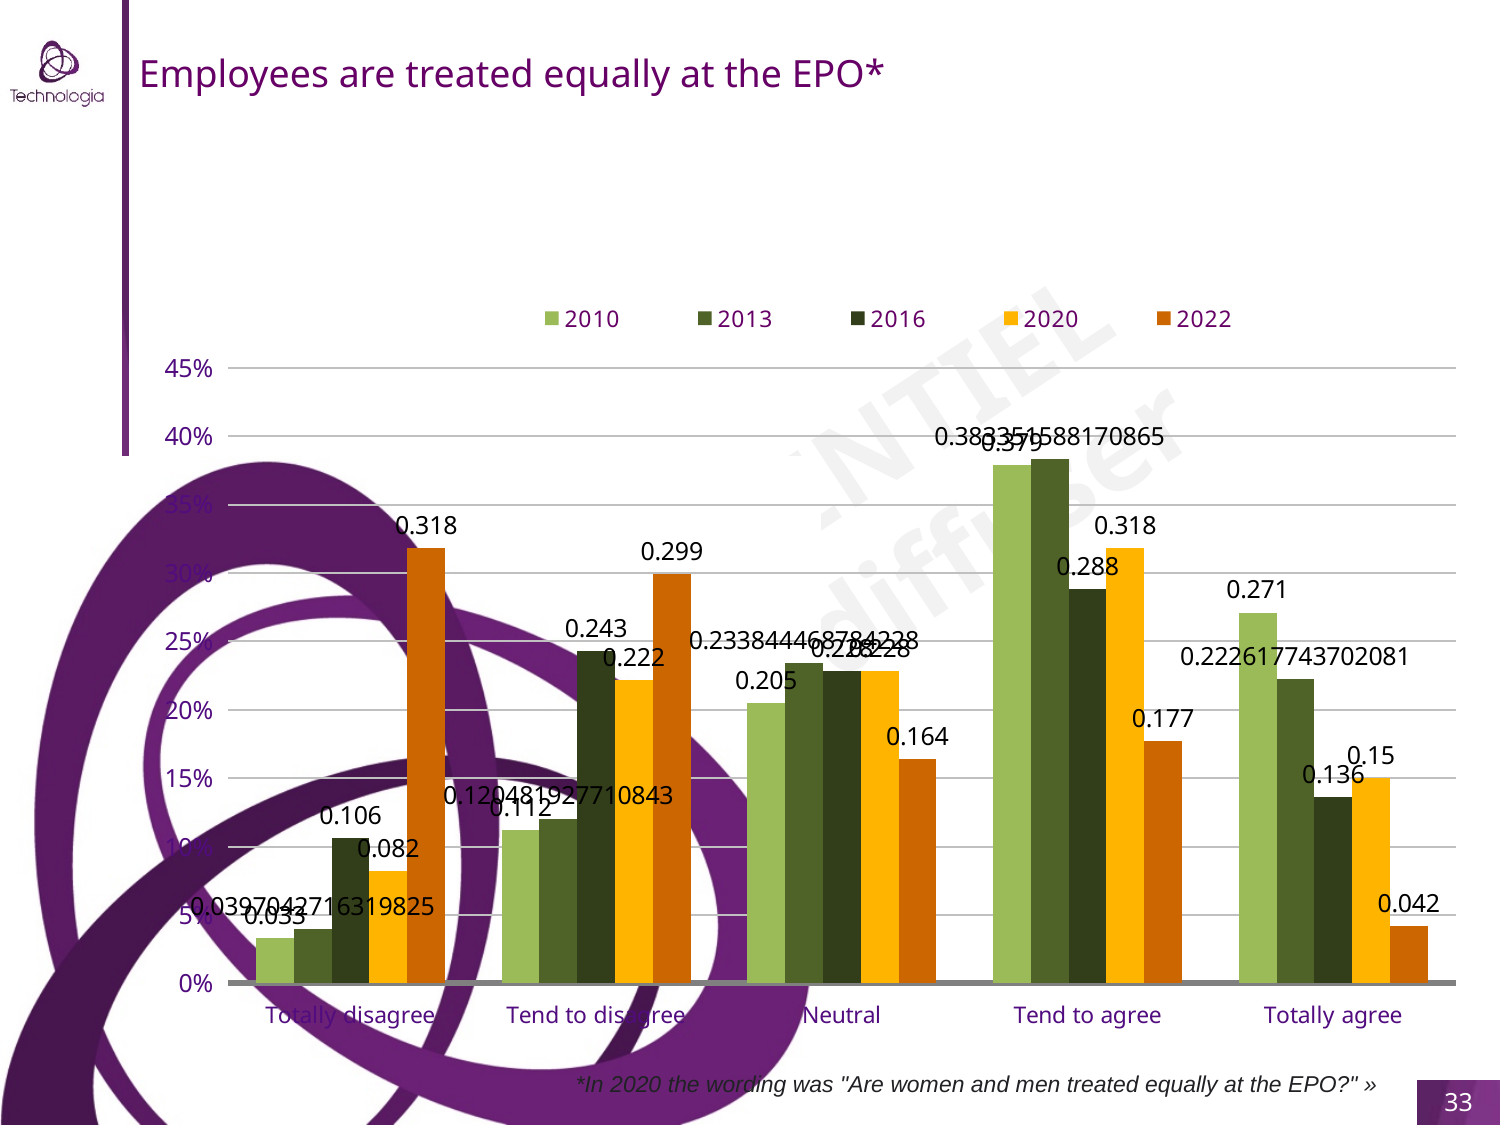

# Employees are treated equally at the EPO*
### Chart
| Category | 2010 | 2013 | 2016 | 2020 | 2022 |
|---|---|---|---|---|---|
| Totally disagree | 0.033 | 0.0397042716319825 | 0.106 | 0.082 | 0.318 |
| Tend to disagree | 0.112 | 0.120481927710843 | 0.243 | 0.222 | 0.299 |
| Neutral | 0.205 | 0.233844468784228 | 0.228 | 0.228 | 0.164 |
| Tend to agree | 0.379 | 0.383351588170865 | 0.288 | 0.318 | 0.177 |
| Totally agree | 0.271 | 0.222617743702081 | 0.136 | 0.15 | 0.042 |
*In 2020 the wording was "Are women and men treated equally at the EPO?" »